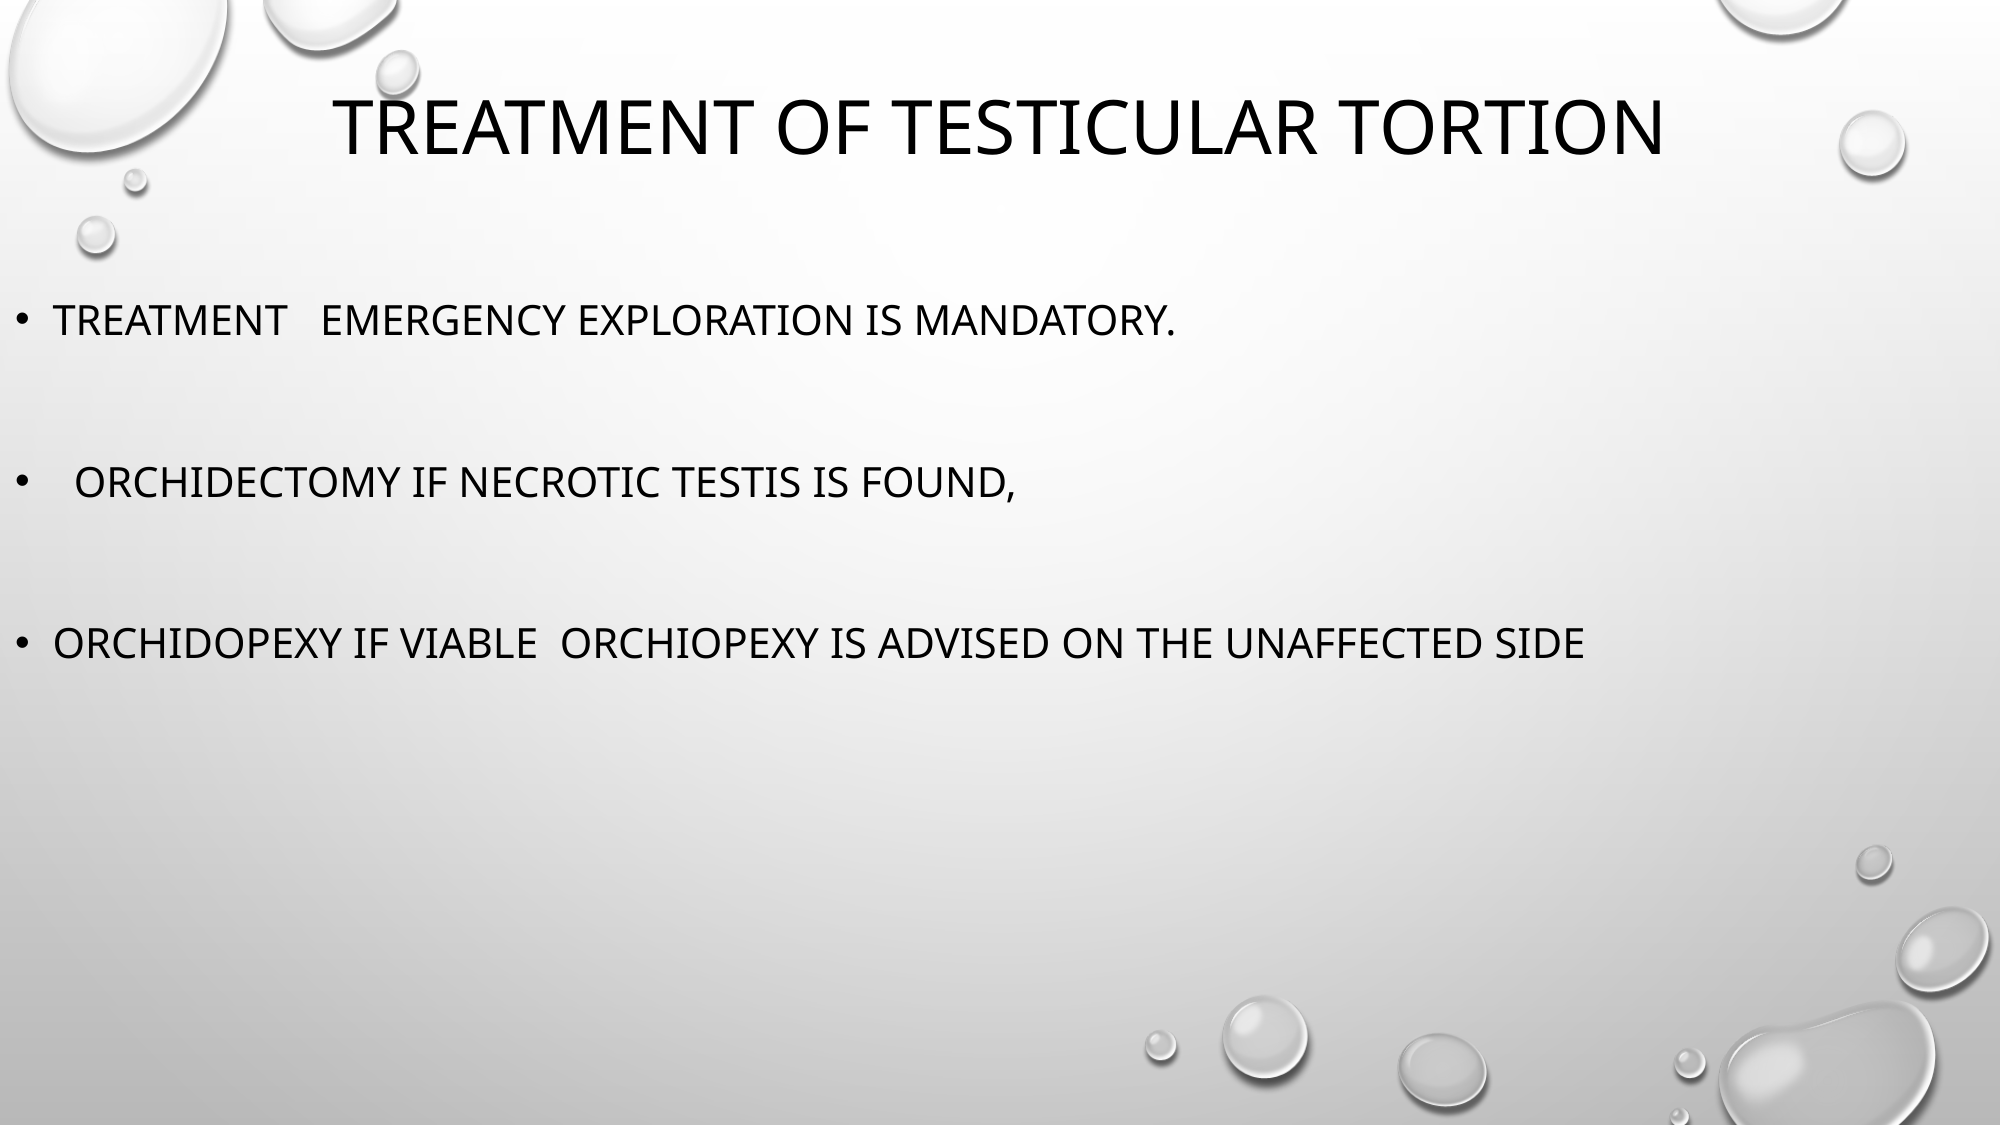

# Treatment OF TESTICULAR TORTION
Treatment  emergency exploration is mandatory.
  orchidectomy if necrotic testis is found,
orchidopexy if viable  orchiopexy is advised on the unaffected side